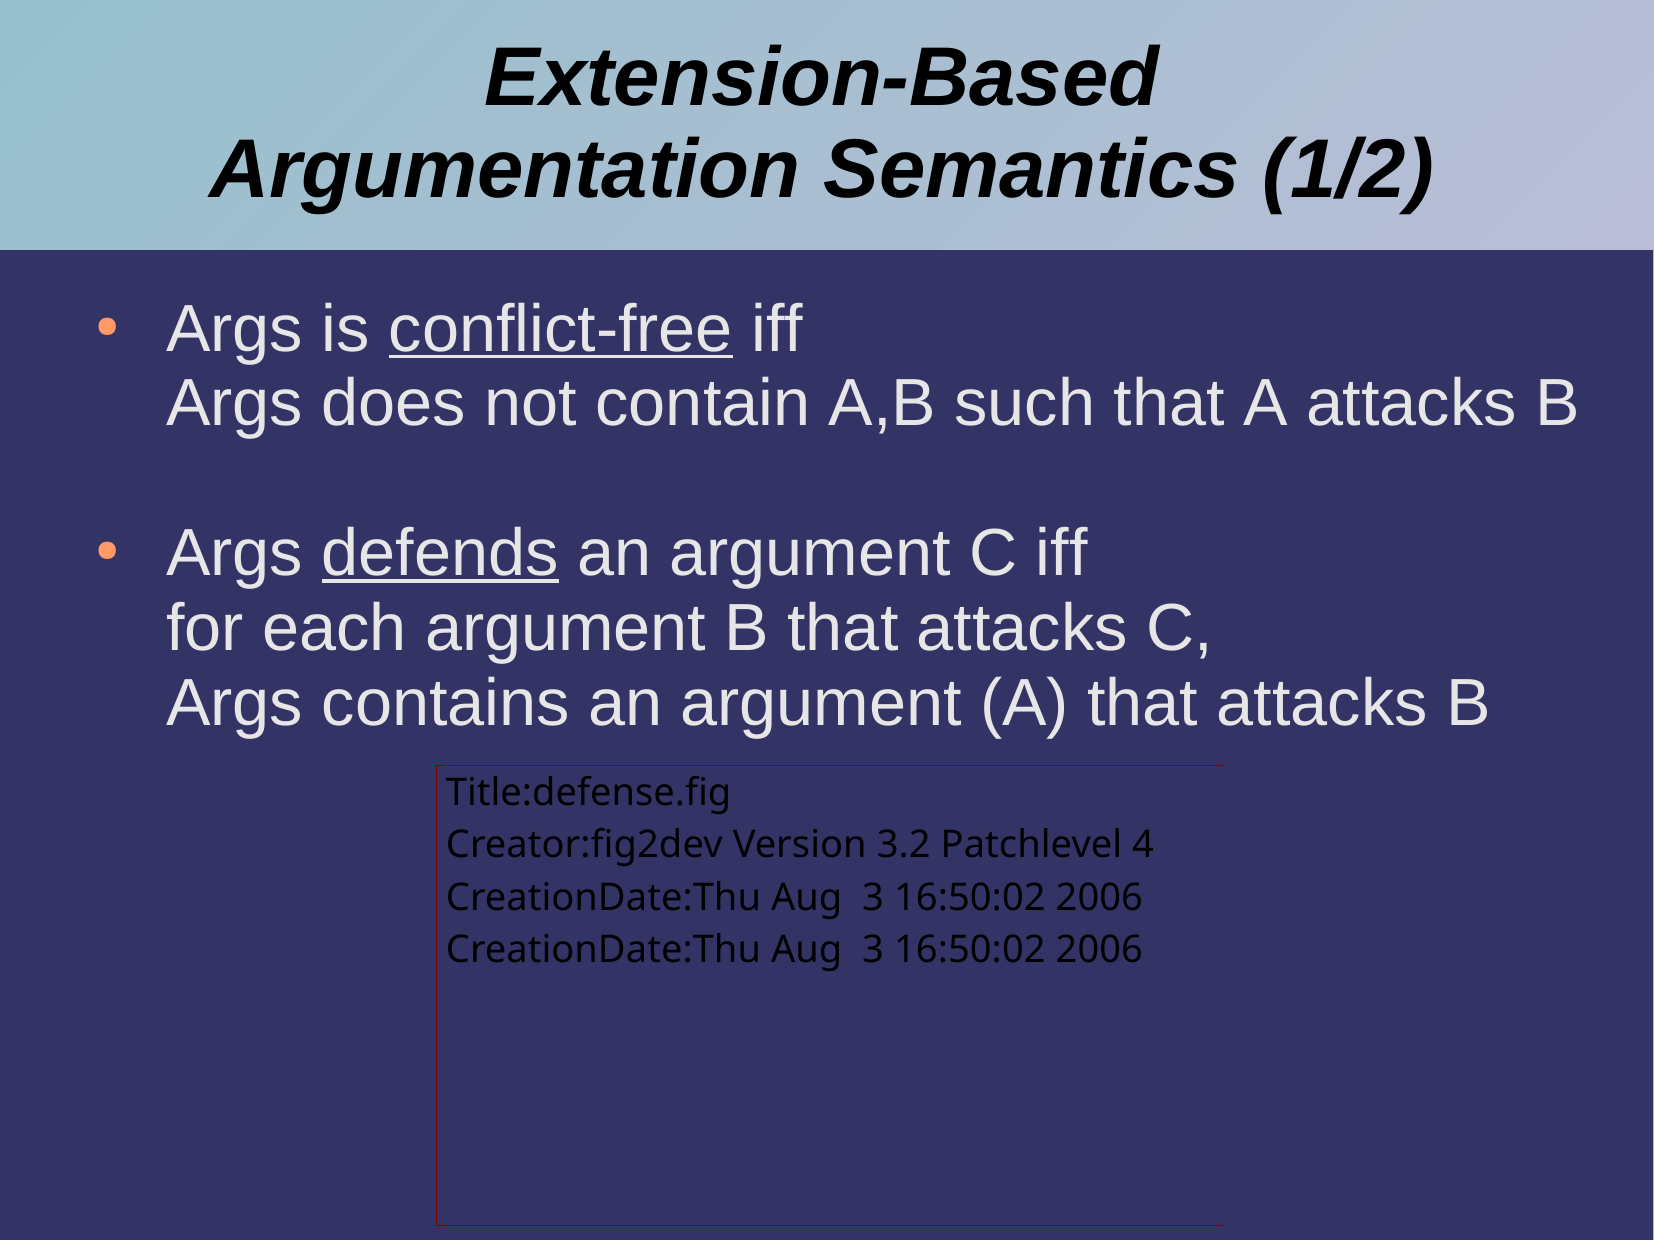

# Extension-Based Argumentation Semantics (1/2)
Args is conflict-free iff
Args does not contain A,B such that A attacks B
Args defends an argument C iff
for each argument B that attacks C,
Args contains an argument (A) that attacks B